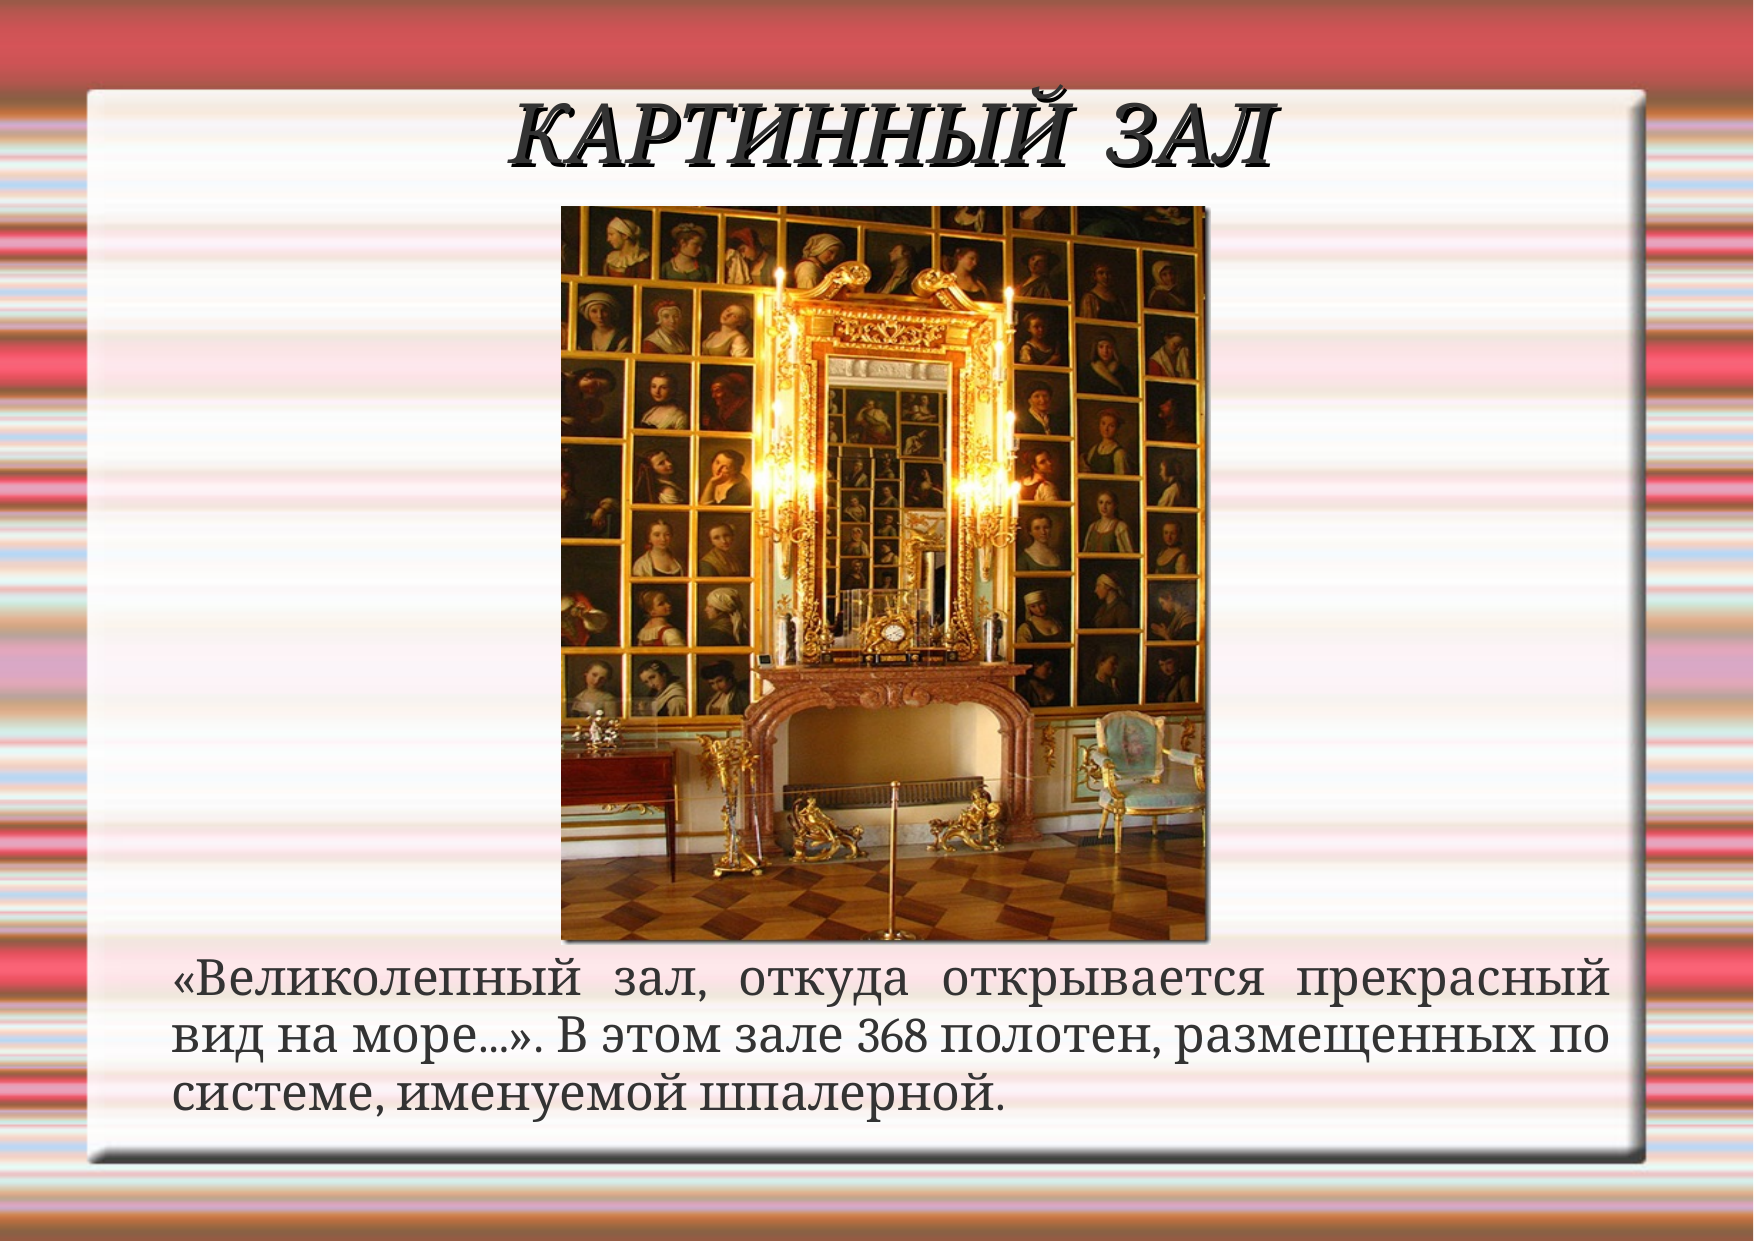

#
КАРТИННЫЙ ЗАЛ
«Великолепный зал, откуда открывается прекрасный вид на море...». В этом зале 368 полотен, размещенных по системе, именуемой шпалерной.